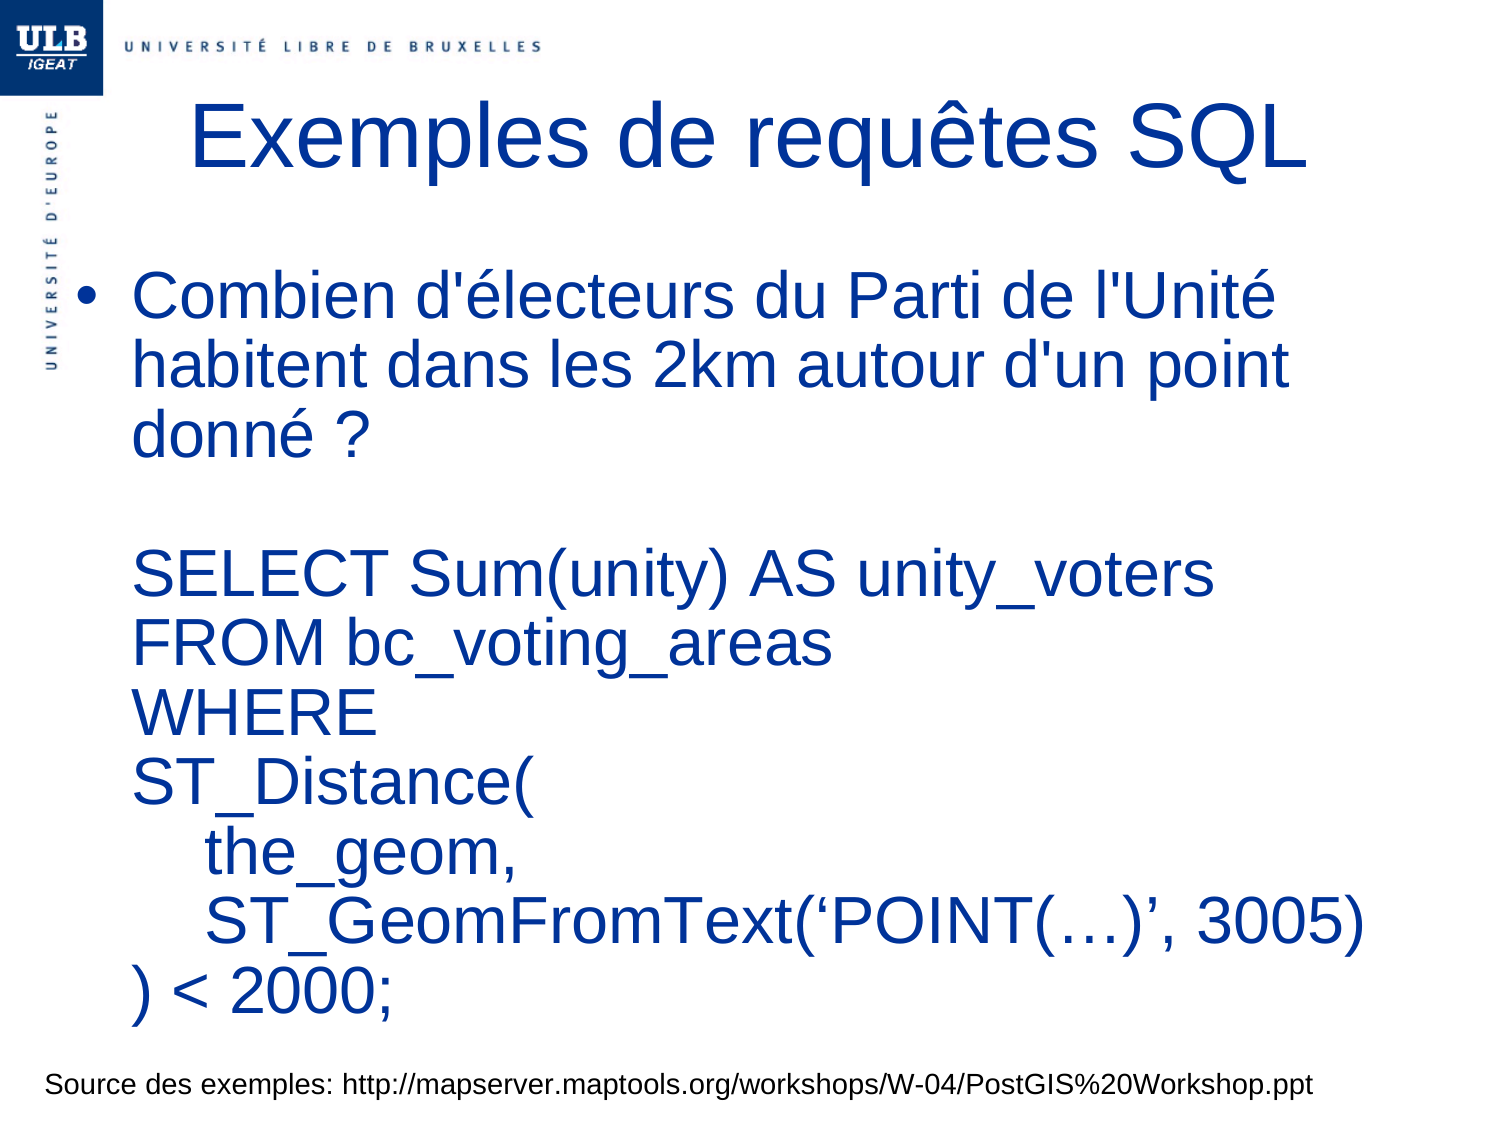

# Exemples de requêtes SQL
Combien d'électeurs du Parti de l'Unité habitent dans les 2km autour d'un point donné ?
SELECT Sum(unity) AS unity_voters FROM bc_voting_areas
WHERE
ST_Distance(
 the_geom,
 ST_GeomFromText(‘POINT(…)’, 3005)
) < 2000;
Source des exemples: http://mapserver.maptools.org/workshops/W-04/PostGIS%20Workshop.ppt